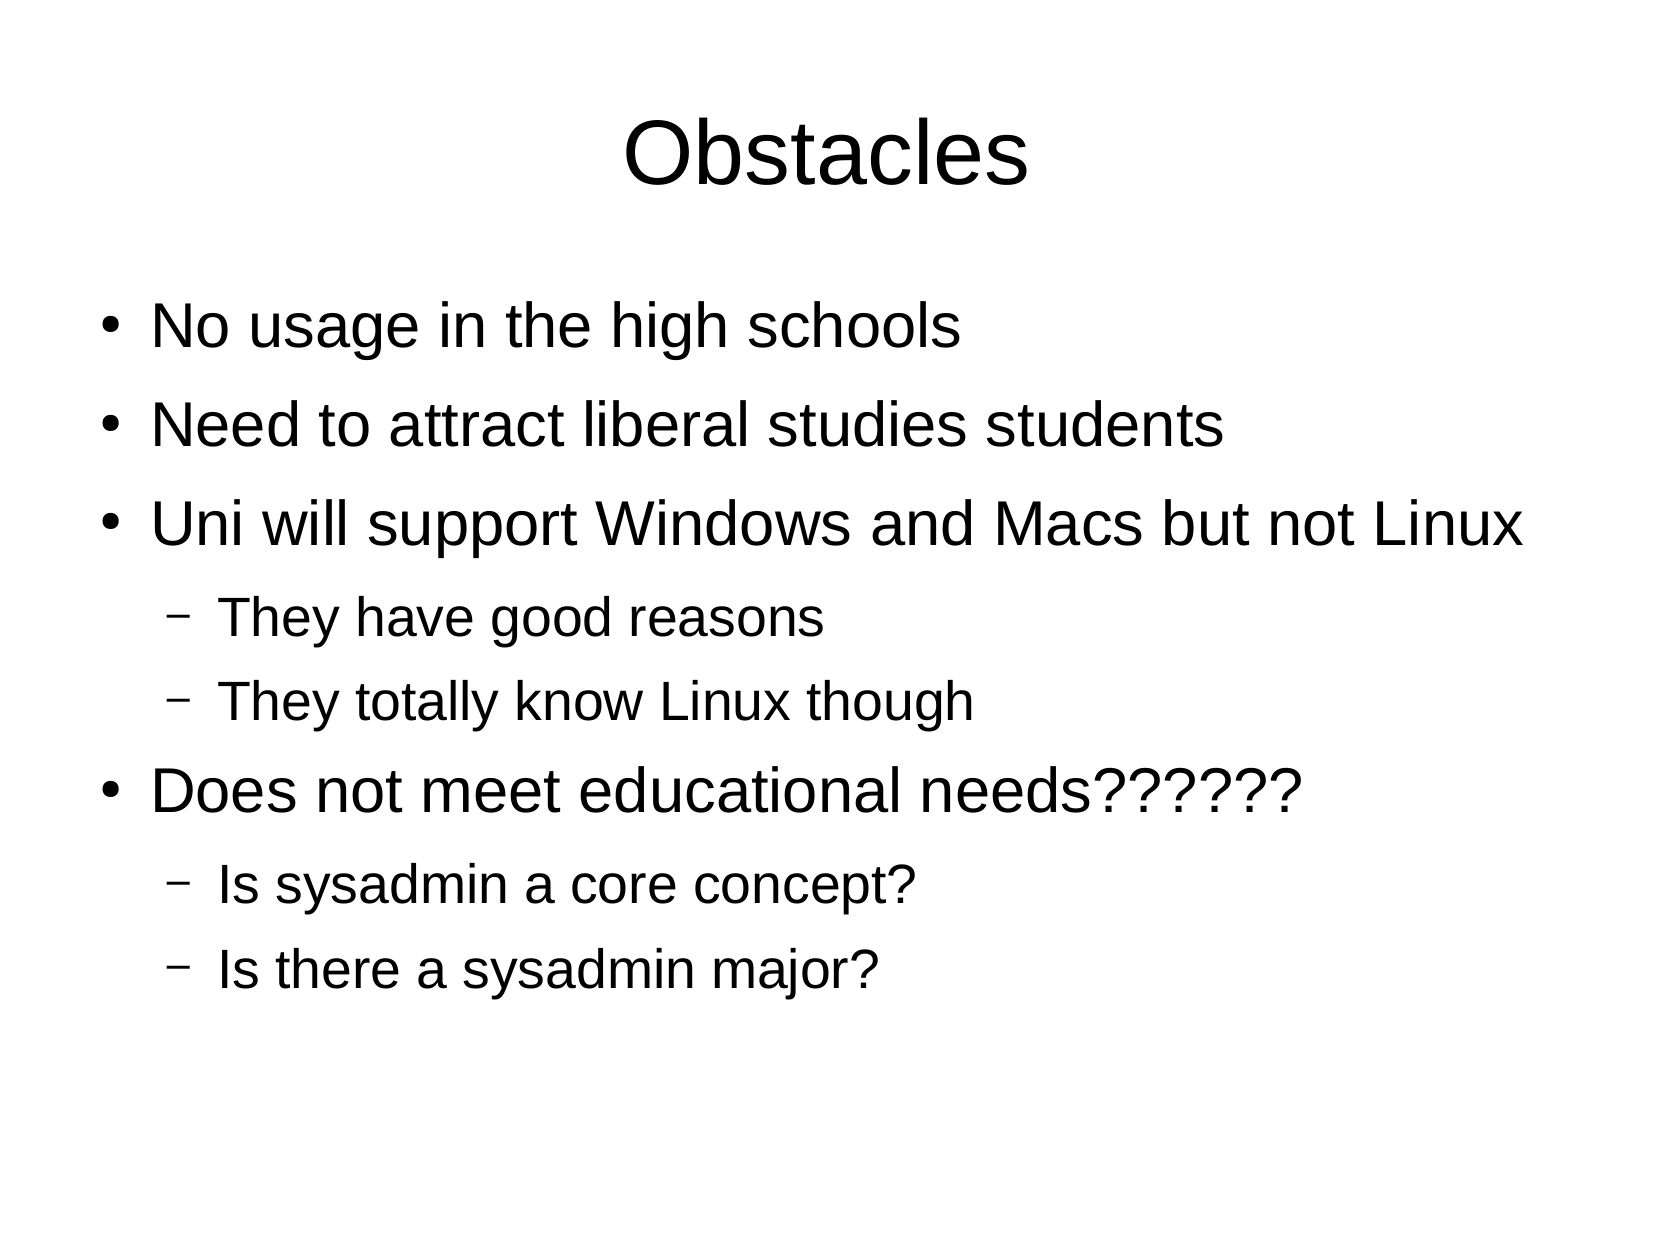

# Obstacles
No usage in the high schools
Need to attract liberal studies students
Uni will support Windows and Macs but not Linux
They have good reasons
They totally know Linux though
Does not meet educational needs??????
Is sysadmin a core concept?
Is there a sysadmin major?